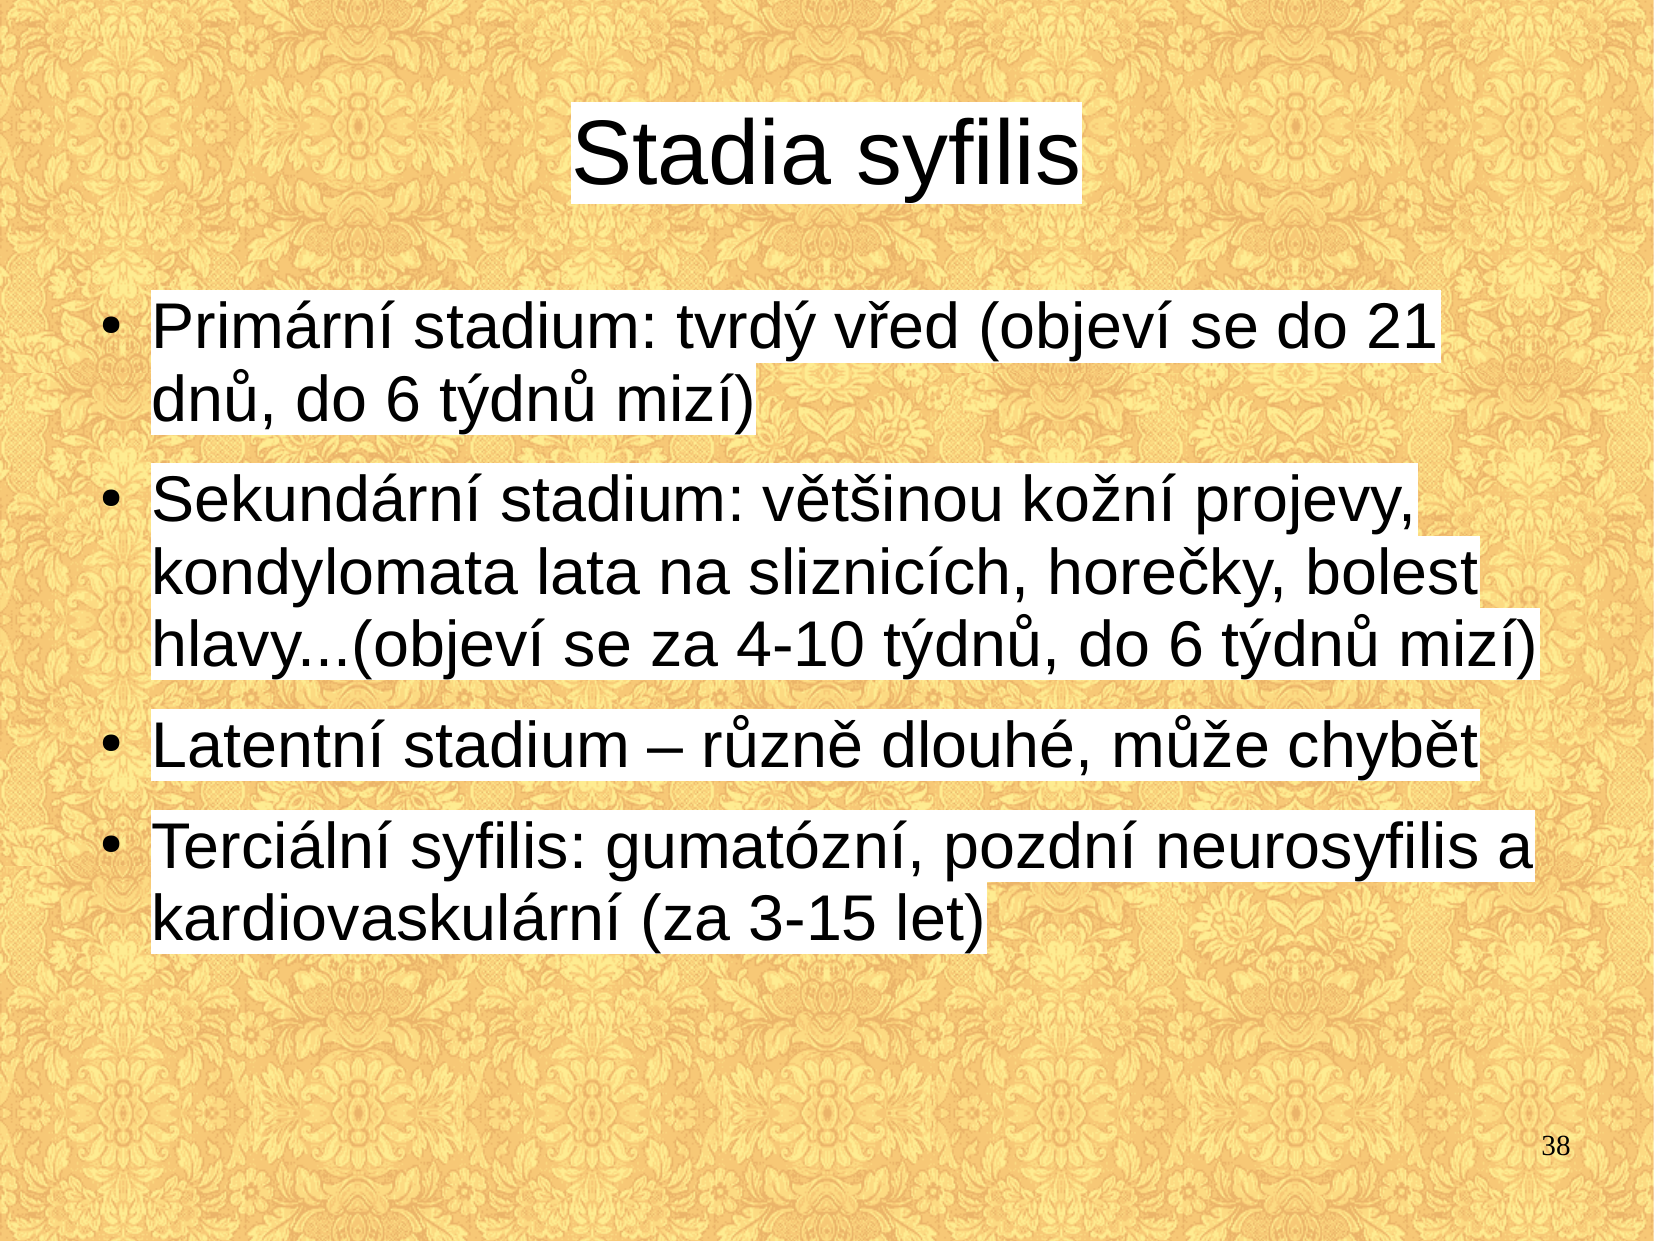

# Stadia syfilis
Primární stadium: tvrdý vřed (objeví se do 21 dnů, do 6 týdnů mizí)
Sekundární stadium: většinou kožní projevy, kondylomata lata na sliznicích, horečky, bolest hlavy...(objeví se za 4-10 týdnů, do 6 týdnů mizí)
Latentní stadium – různě dlouhé, může chybět
Terciální syfilis: gumatózní, pozdní neurosyfilis a kardiovaskulární (za 3-15 let)
38